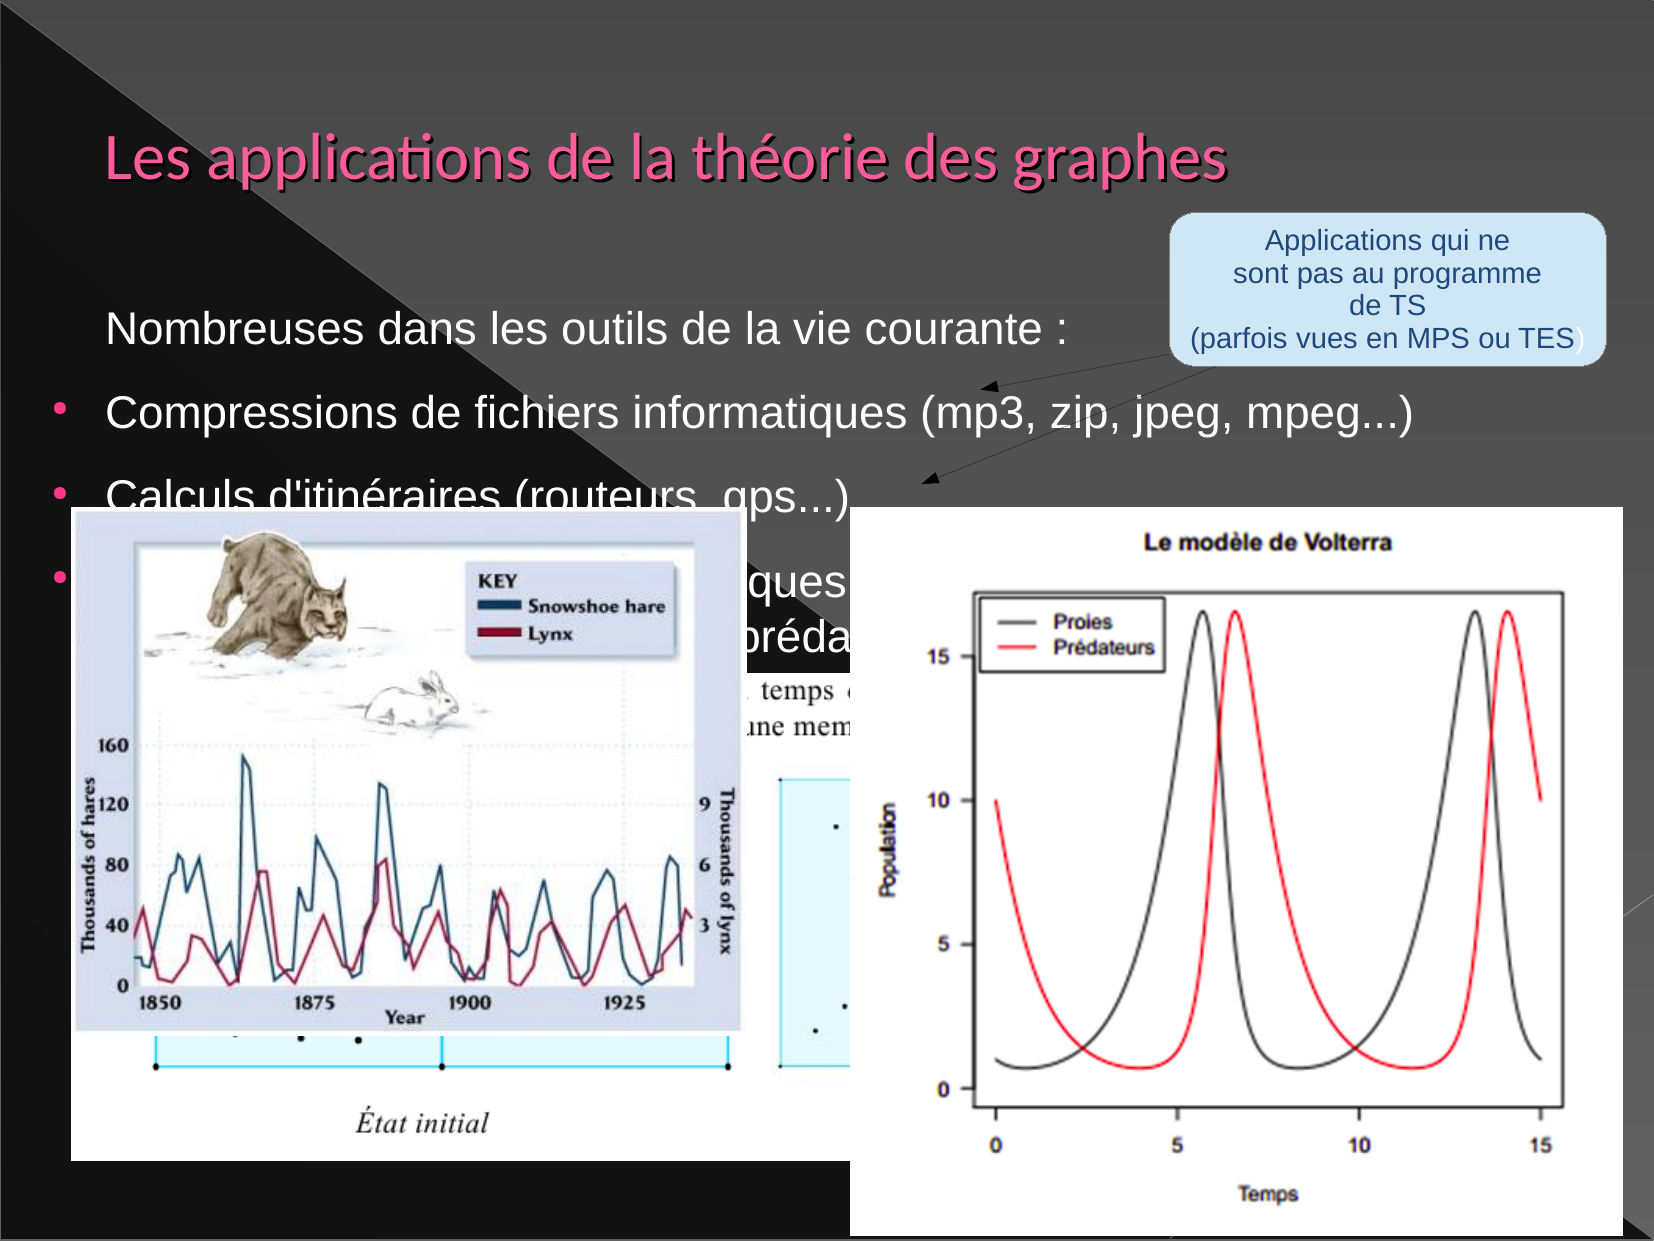

# Les applications de la théorie des graphes
Applications qui ne
sont pas au programme
de TS
(parfois vues en MPS ou TES)
Nombreuses dans les outils de la vie courante :
Compressions de fichiers informatiques (mp3, zip, jpeg, mpeg...)
Calculs d'itinéraires (routeurs, gps...)
Evolutions de systèmes dynamiques : Modèle de diffucion d'Erenfest, systèmes proies-prédateurs